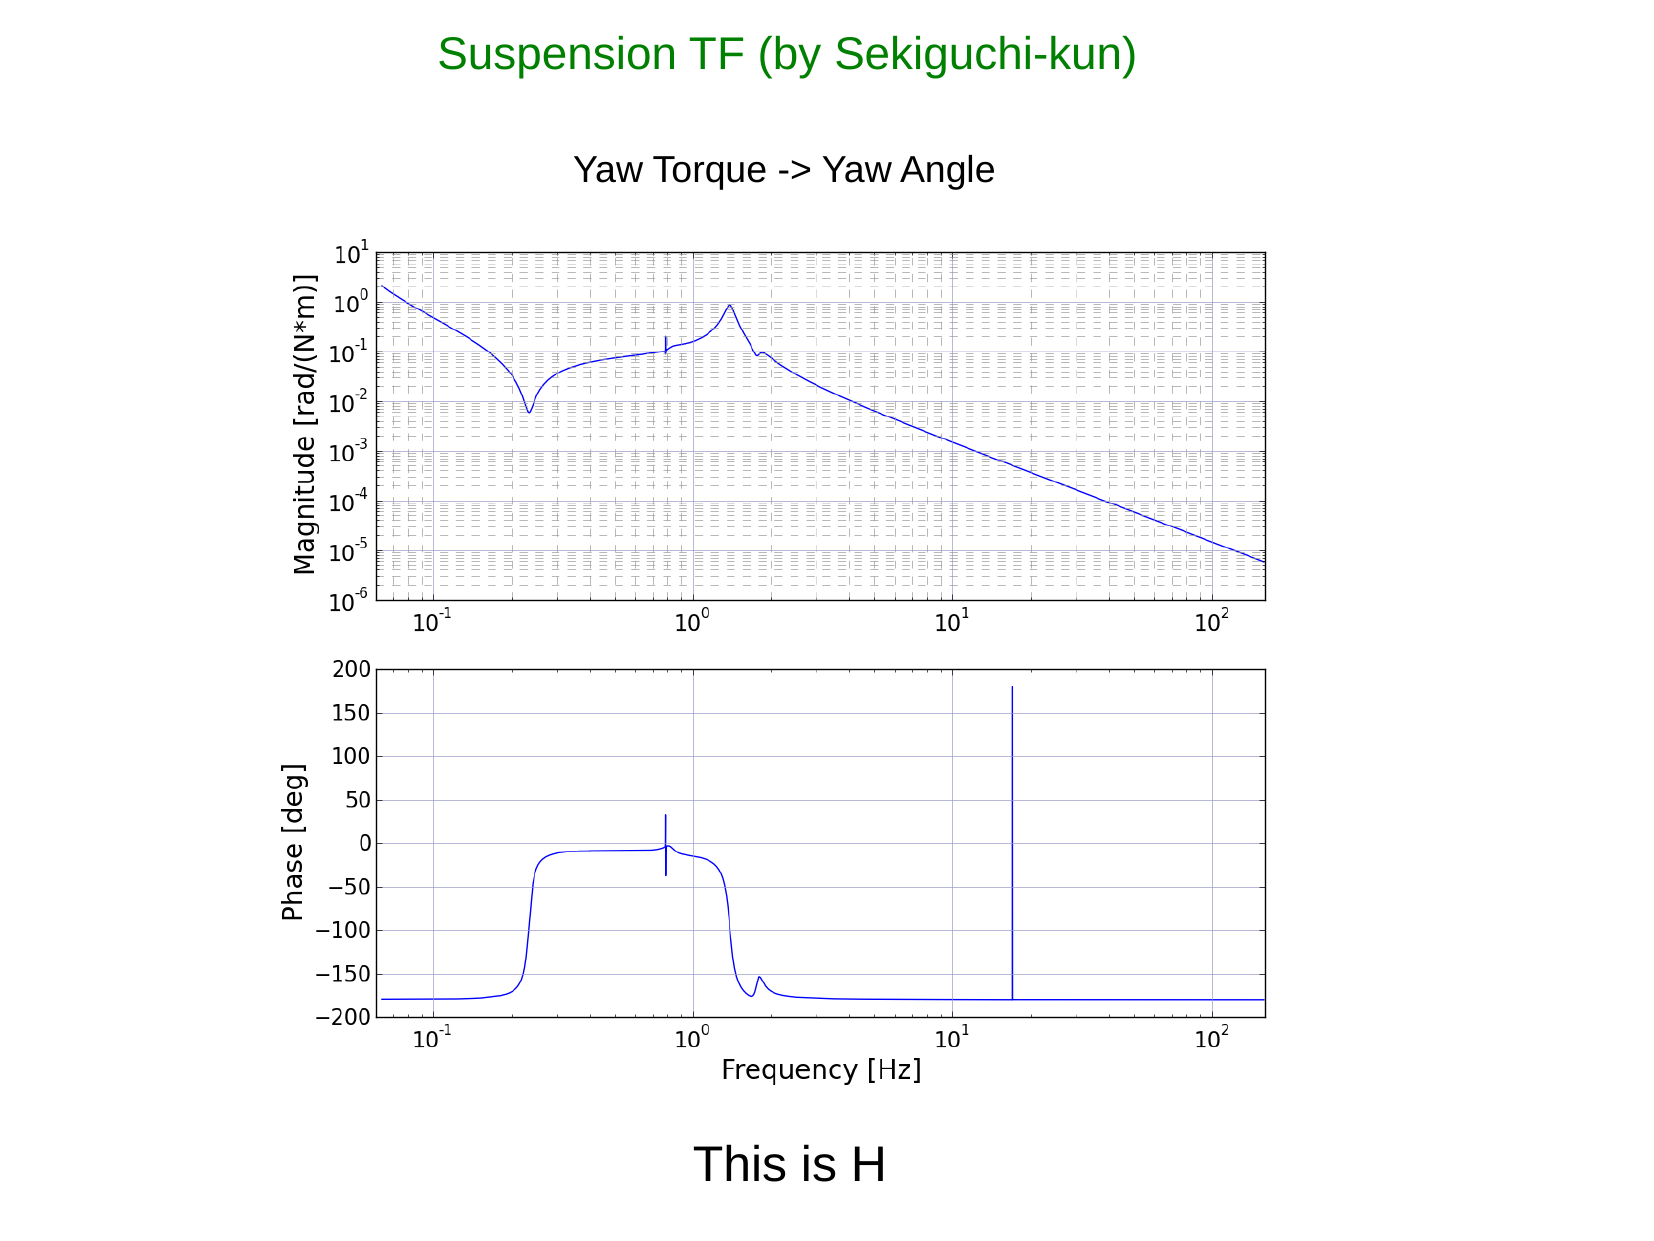

Suspension TF (by Sekiguchi-kun)
Yaw Torque -> Yaw Angle
This is H